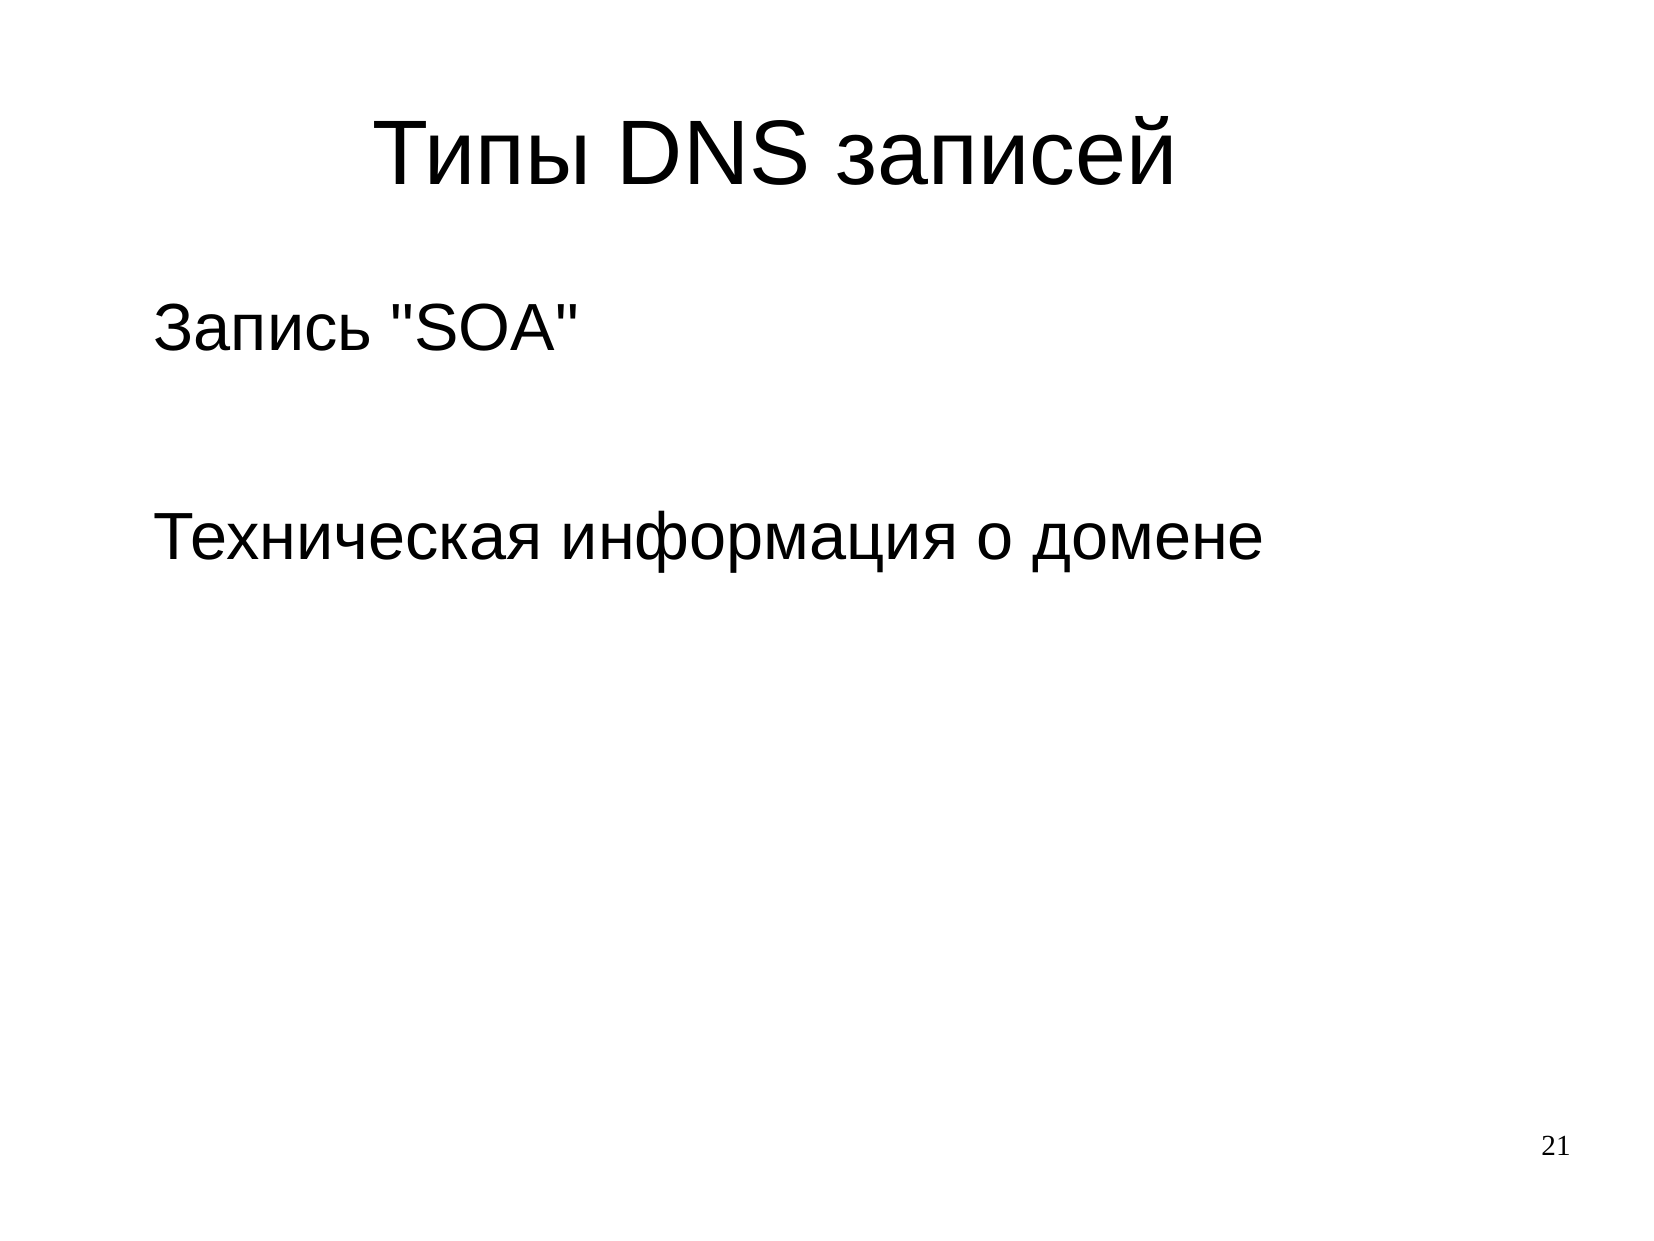

# Типы DNS записей
Запись "SOA"
Техническая информация о домене
21